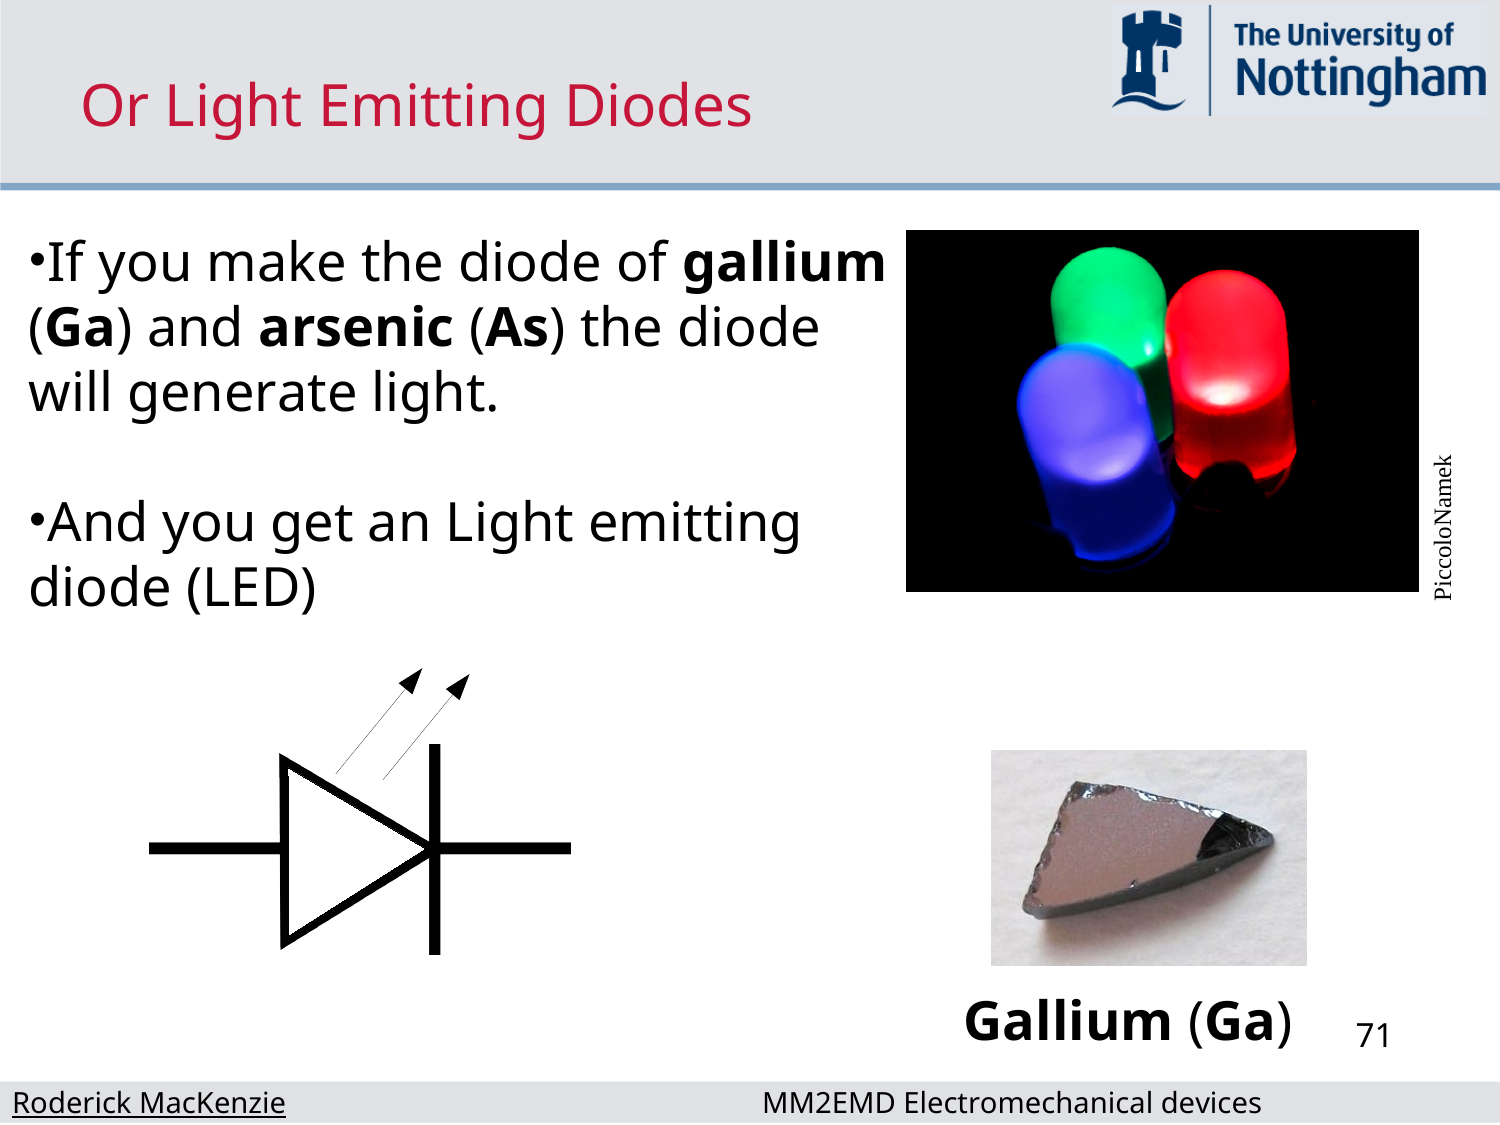

# Or Light Emitting Diodes
If you make the diode of gallium (Ga) and arsenic (As) the diode will generate light.
And you get an Light emitting diode (LED)
PiccoloNamek
Gallium (Ga)